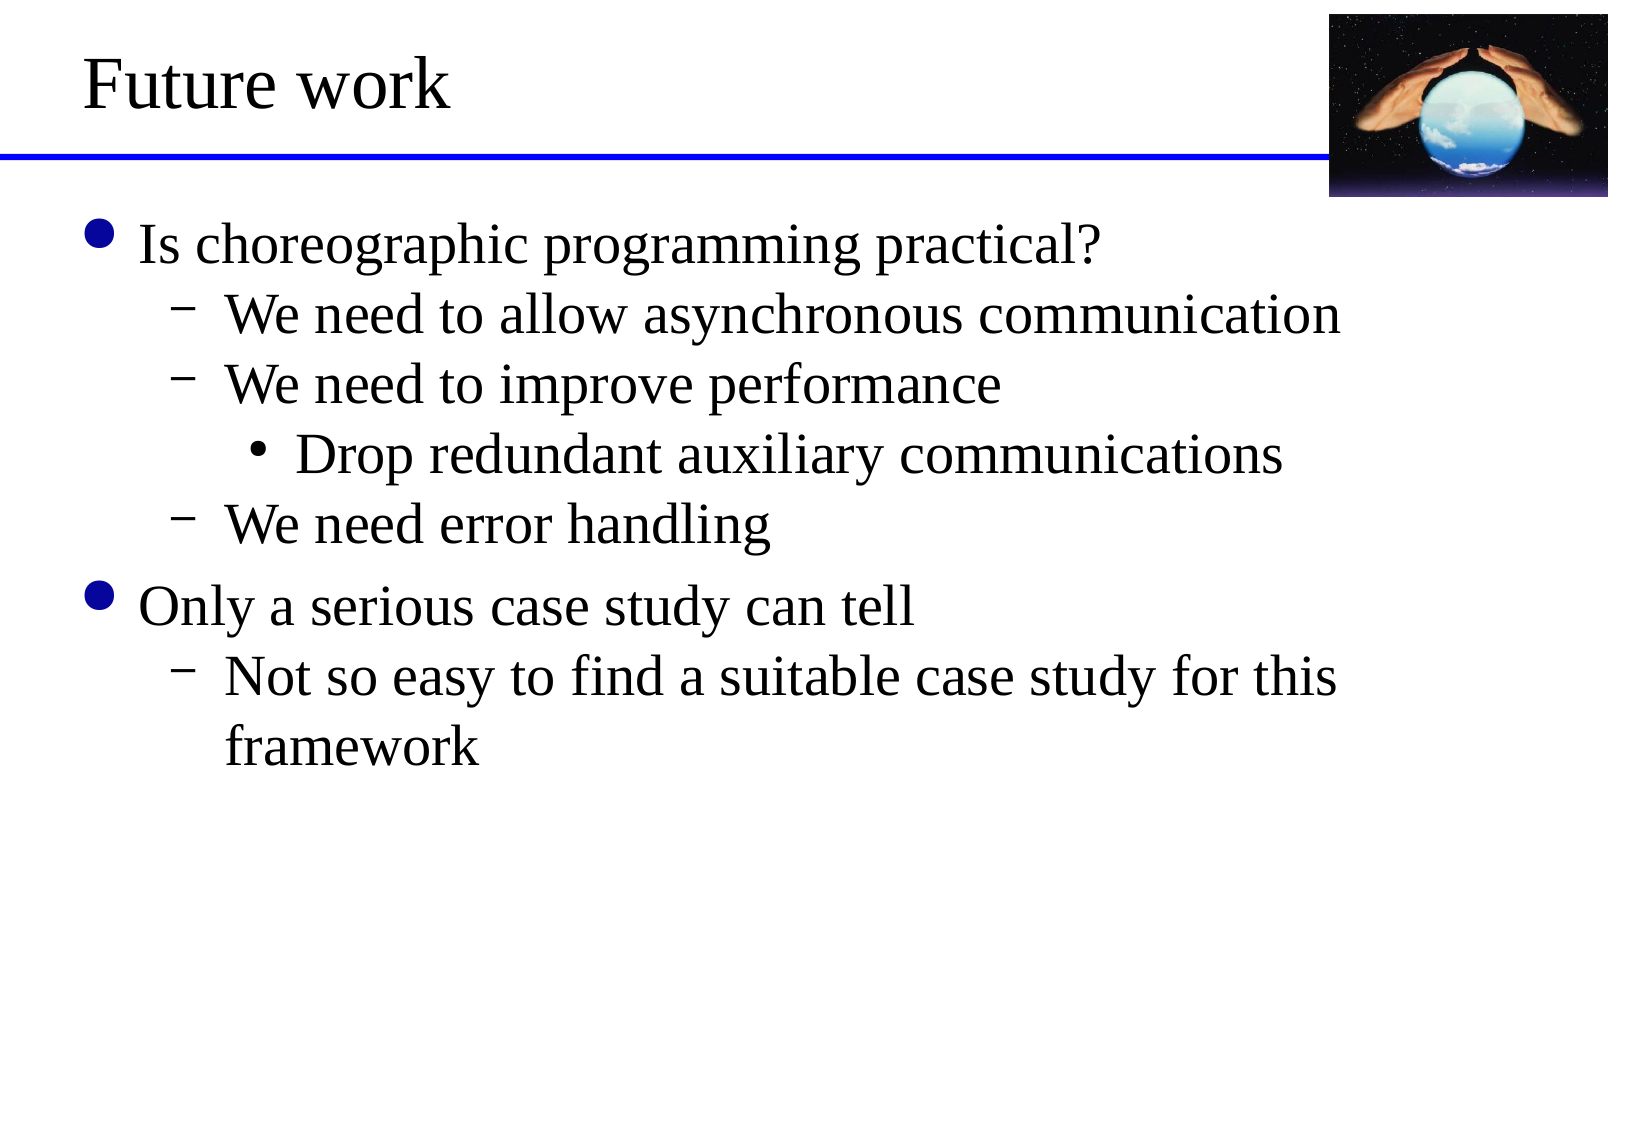

# Future work
Is choreographic programming practical?
We need to allow asynchronous communication
We need to improve performance
Drop redundant auxiliary communications
We need error handling
Only a serious case study can tell
Not so easy to find a suitable case study for this framework